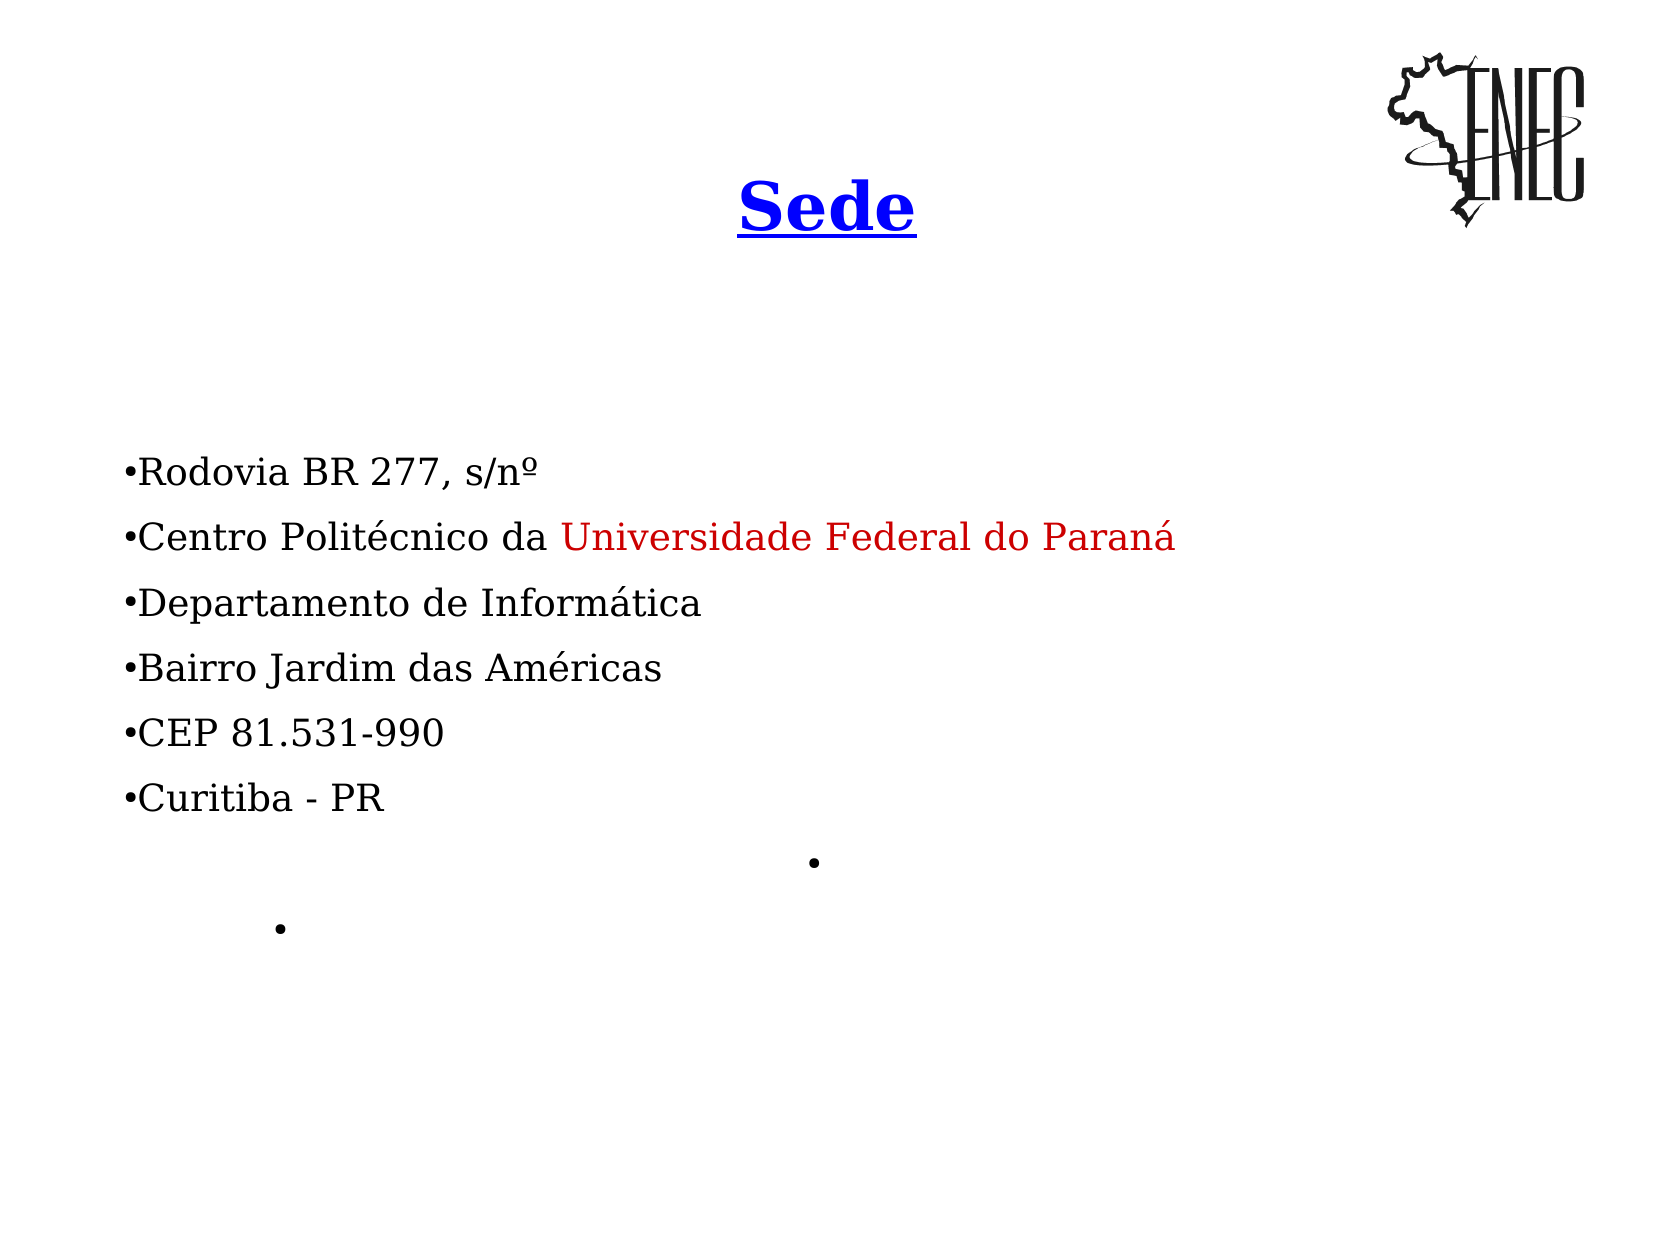

# Sede
Rodovia BR 277, s/nº
Centro Politécnico da Universidade Federal do Paraná
Departamento de Informática
Bairro Jardim das Américas
CEP 81.531-990
Curitiba - PR